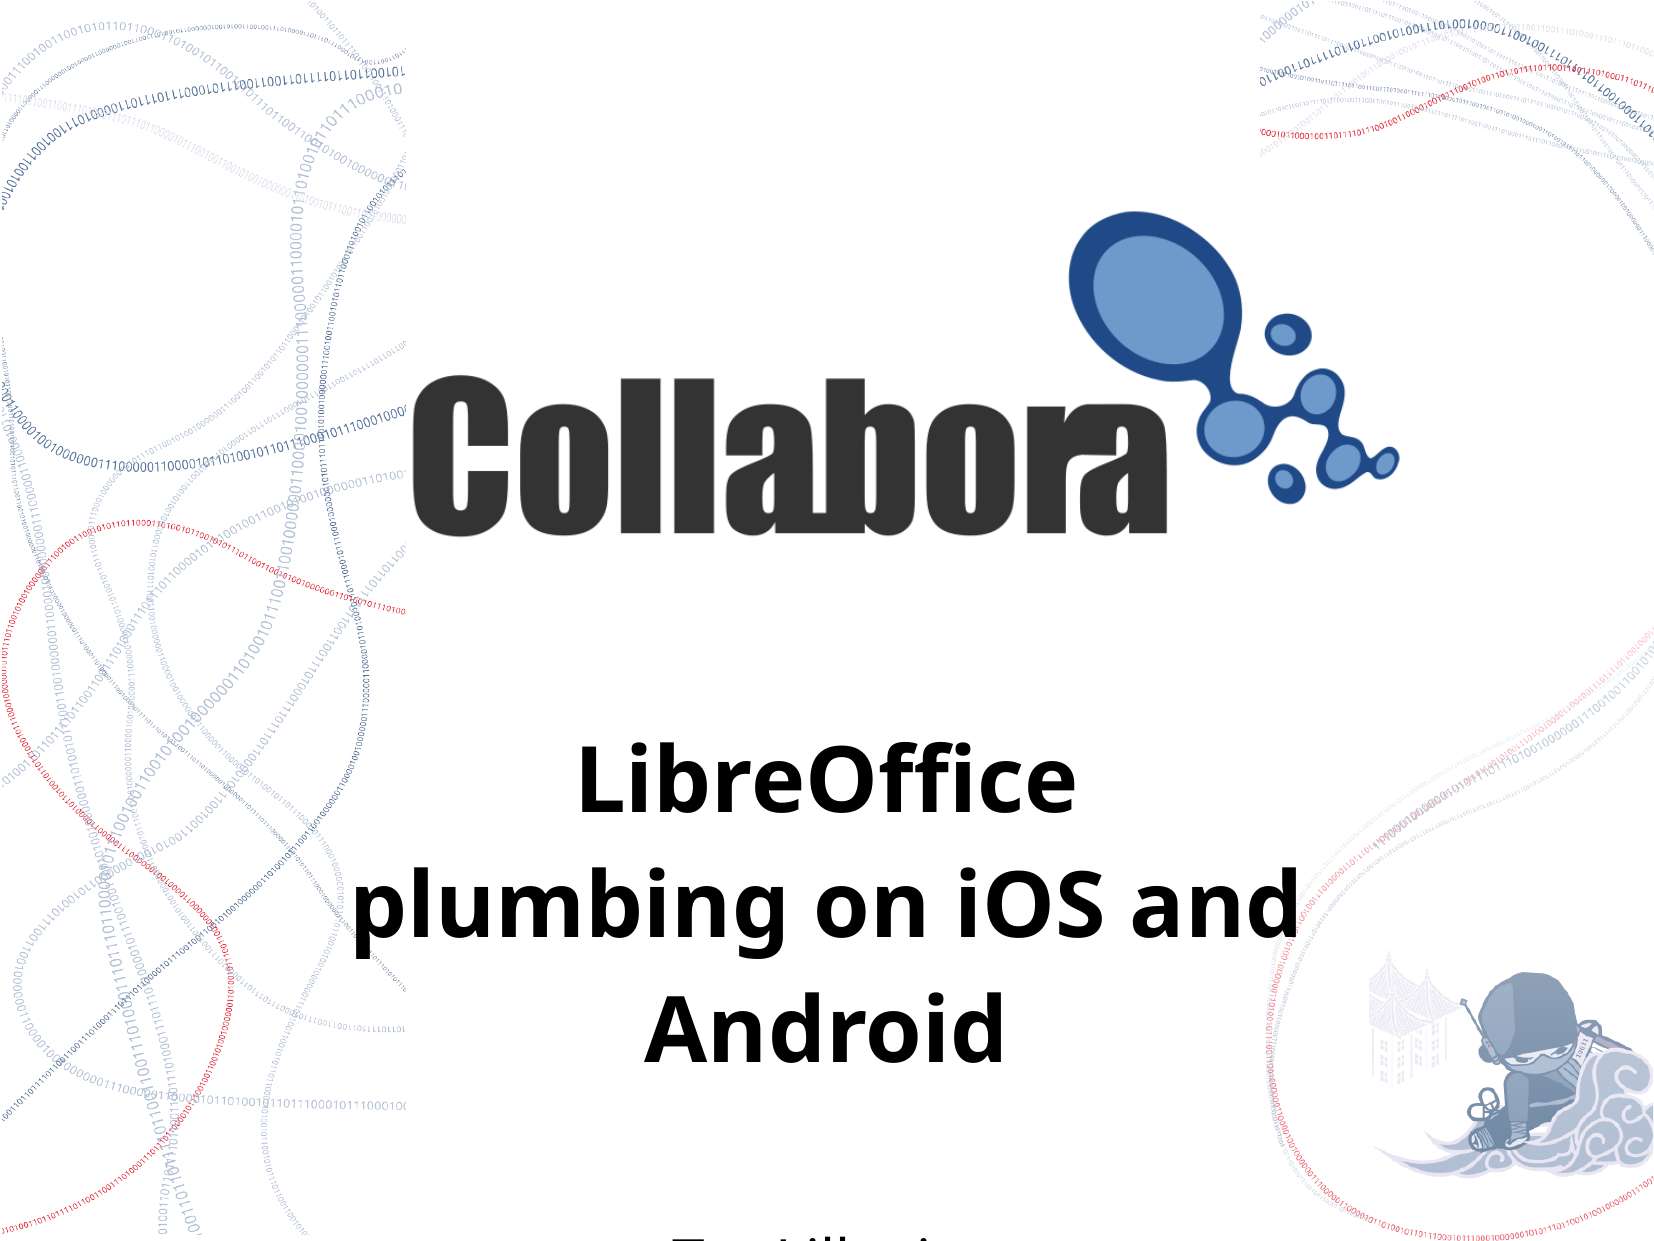

LibreOffice plumbing on iOS and Android
Tor Lillqvist
2014-02-01